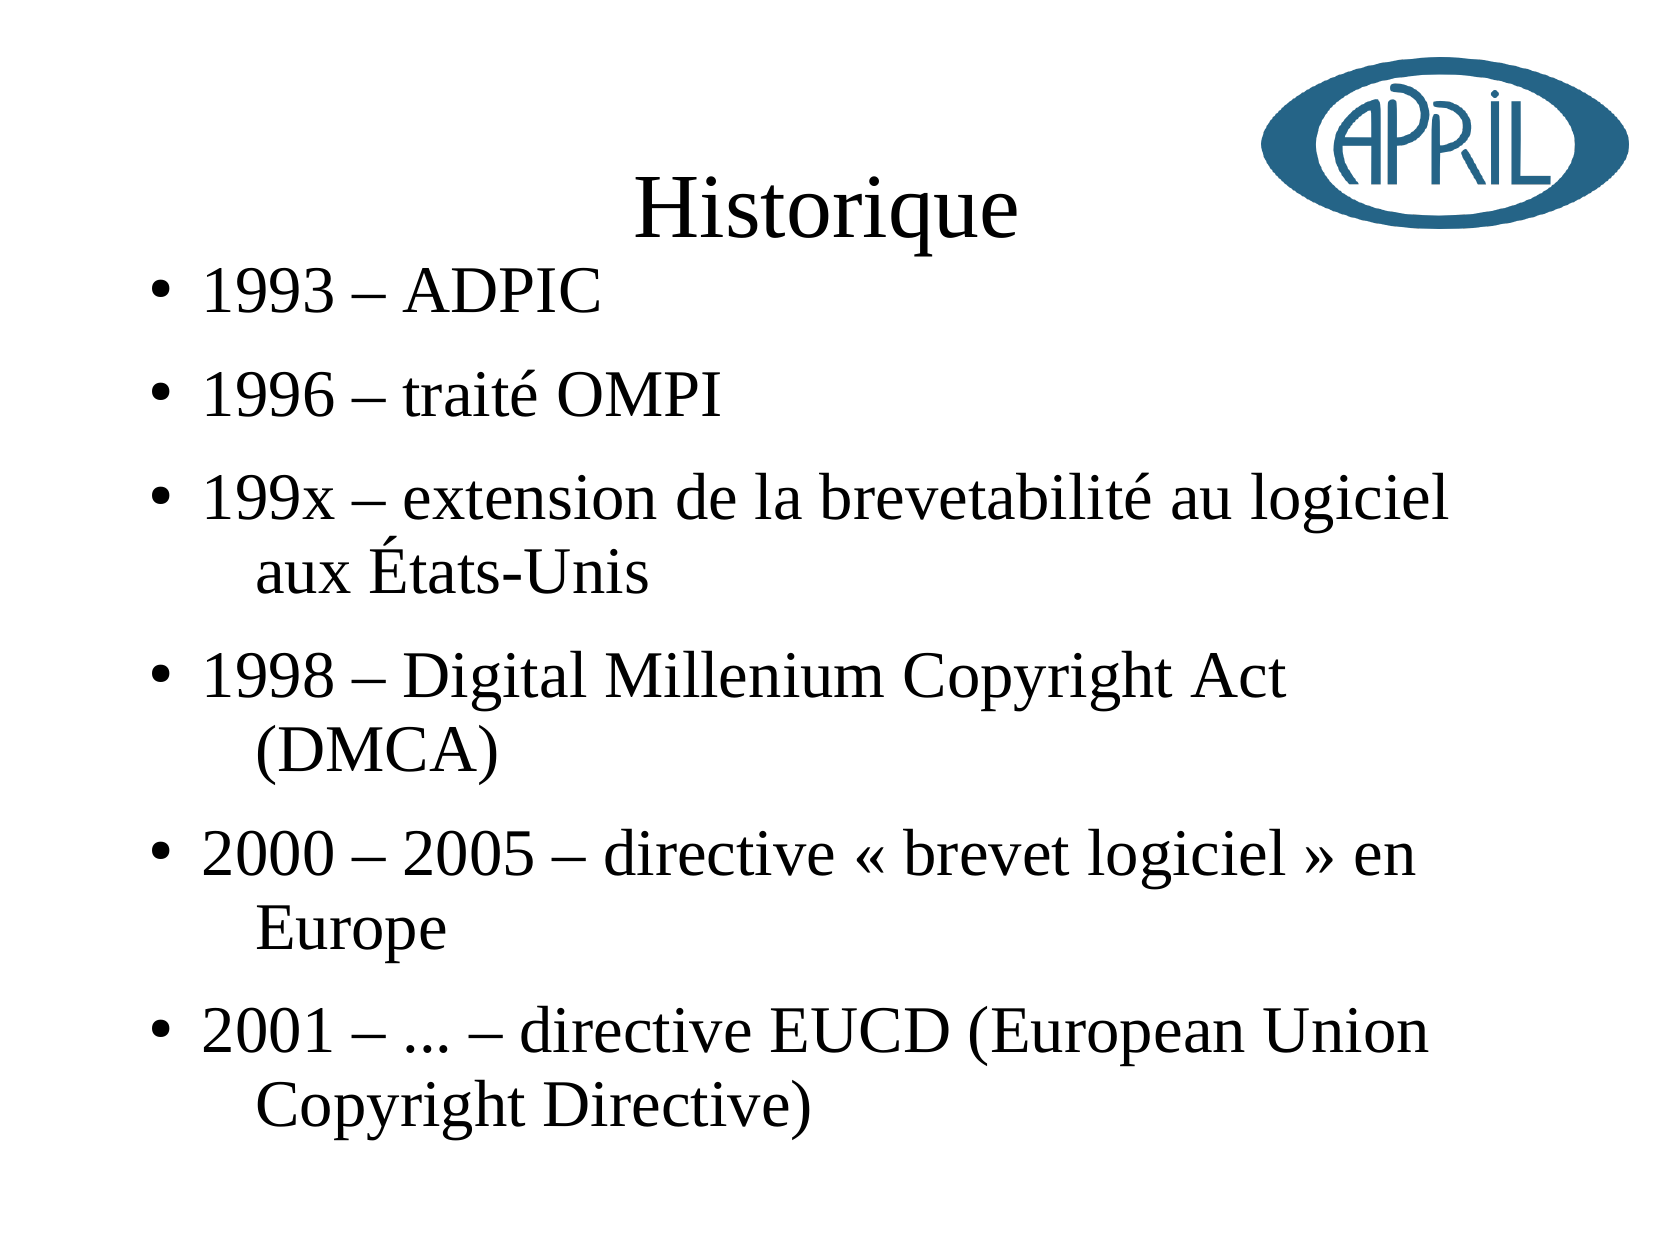

# Historique
1993 – ADPIC
1996 – traité OMPI
199x – extension de la brevetabilité au logiciel aux États-Unis
1998 – Digital Millenium Copyright Act (DMCA)
2000 – 2005 – directive « brevet logiciel » en Europe
2001 – ... – directive EUCD (European Union Copyright Directive)